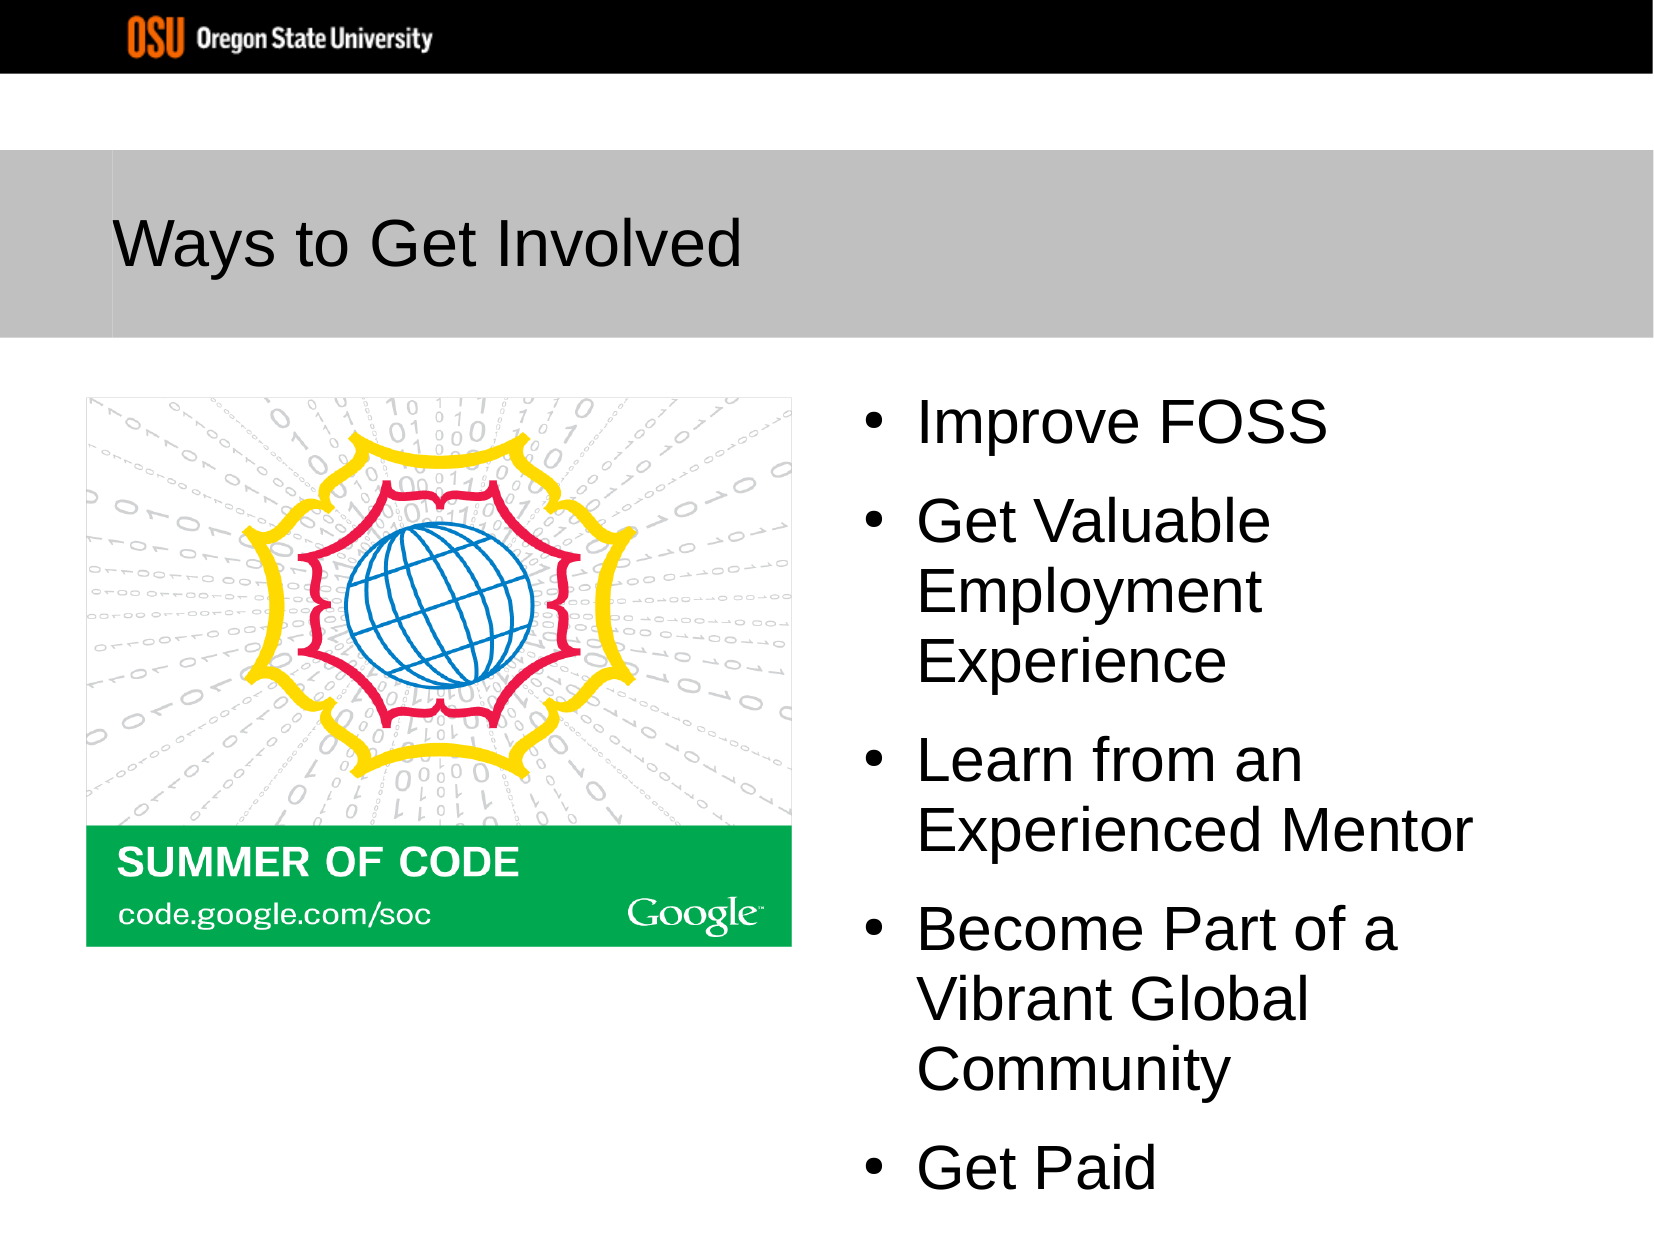

# Ways to Get Involved
Improve FOSS
Get Valuable Employment Experience
Learn from an Experienced Mentor
Become Part of a Vibrant Global Community
Get Paid